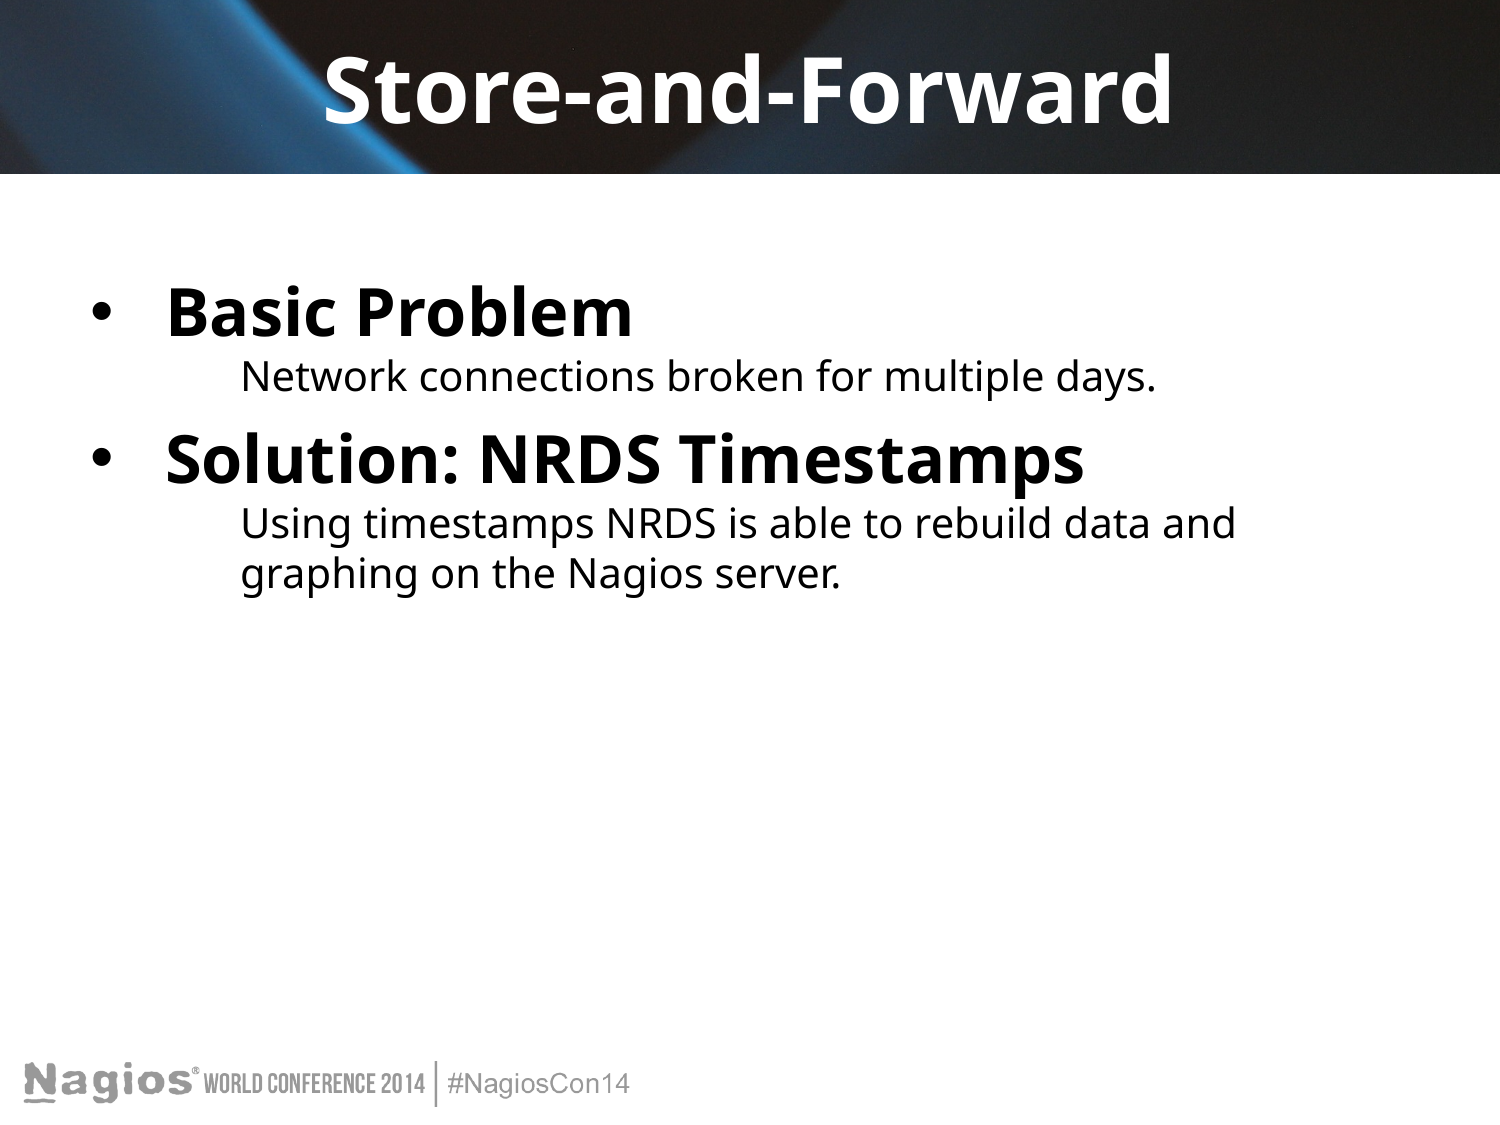

# Store-and-Forward
Basic Problem
Network connections broken for multiple days.
Solution: NRDS Timestamps
Using timestamps NRDS is able to rebuild data and graphing on the Nagios server.